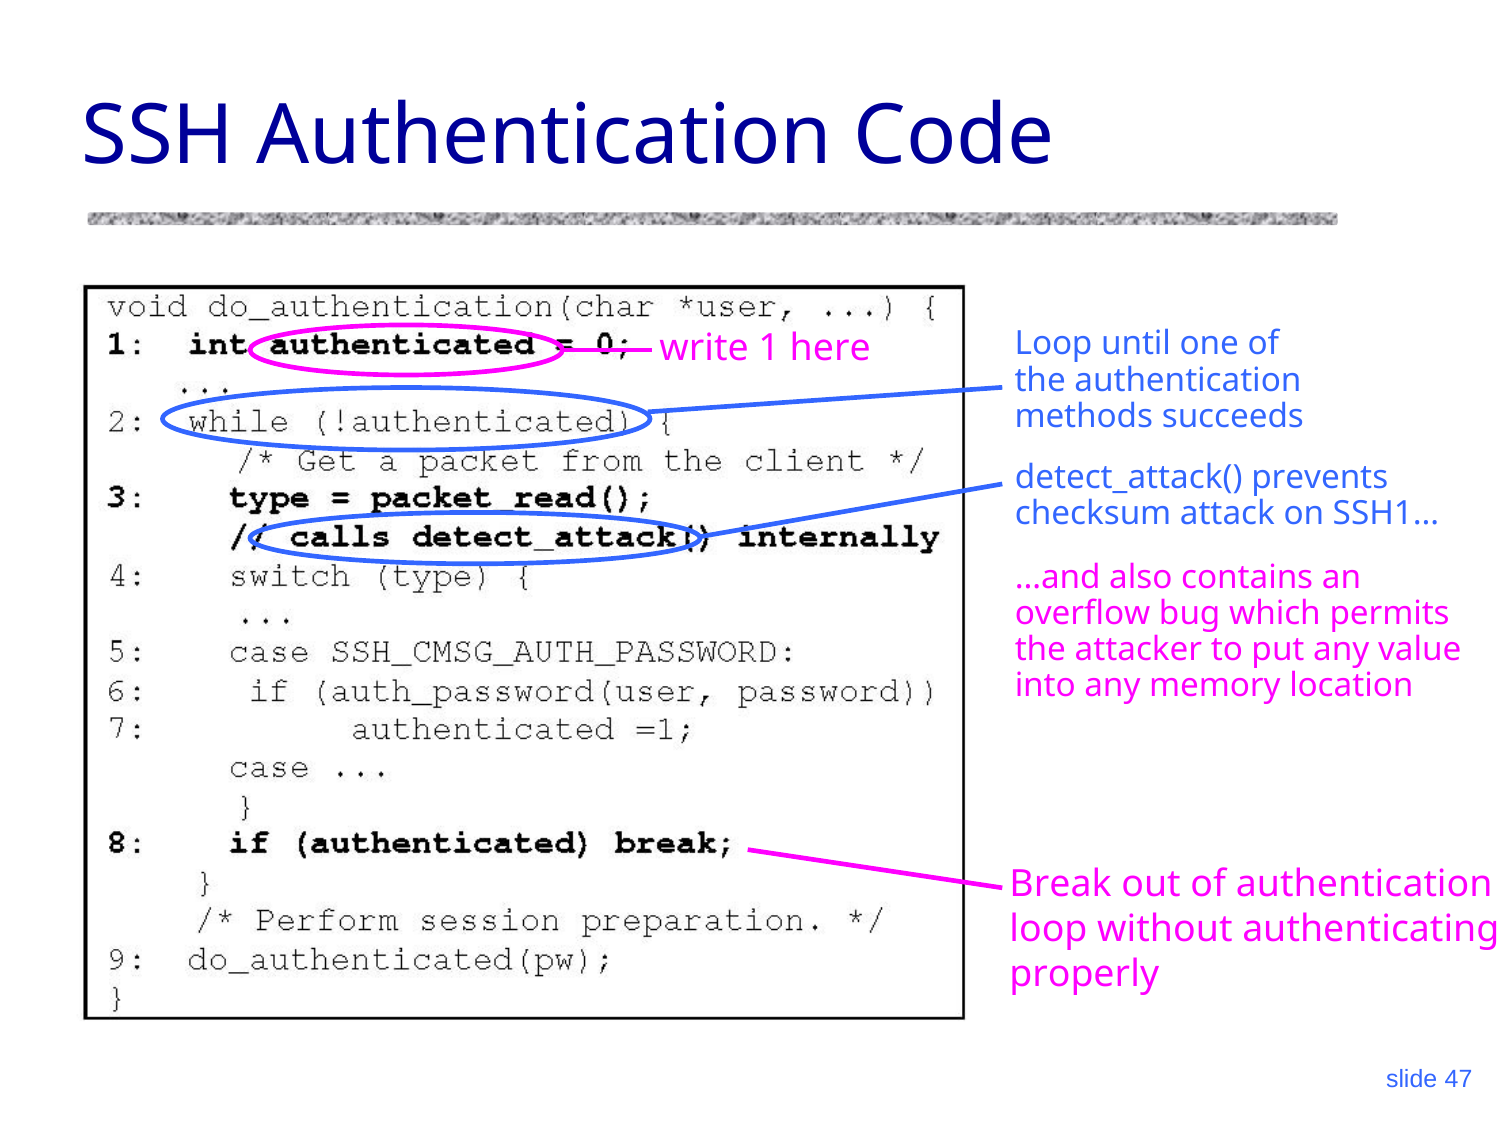

# SSH Authentication Code
write 1 here
Loop until one of
the authentication
methods succeeds
detect_attack() prevents
checksum attack on SSH1…
…and also contains an
overflow bug which permits
the attacker to put any value
into any memory location
Break out of authentication
loop without authenticating
properly
slide